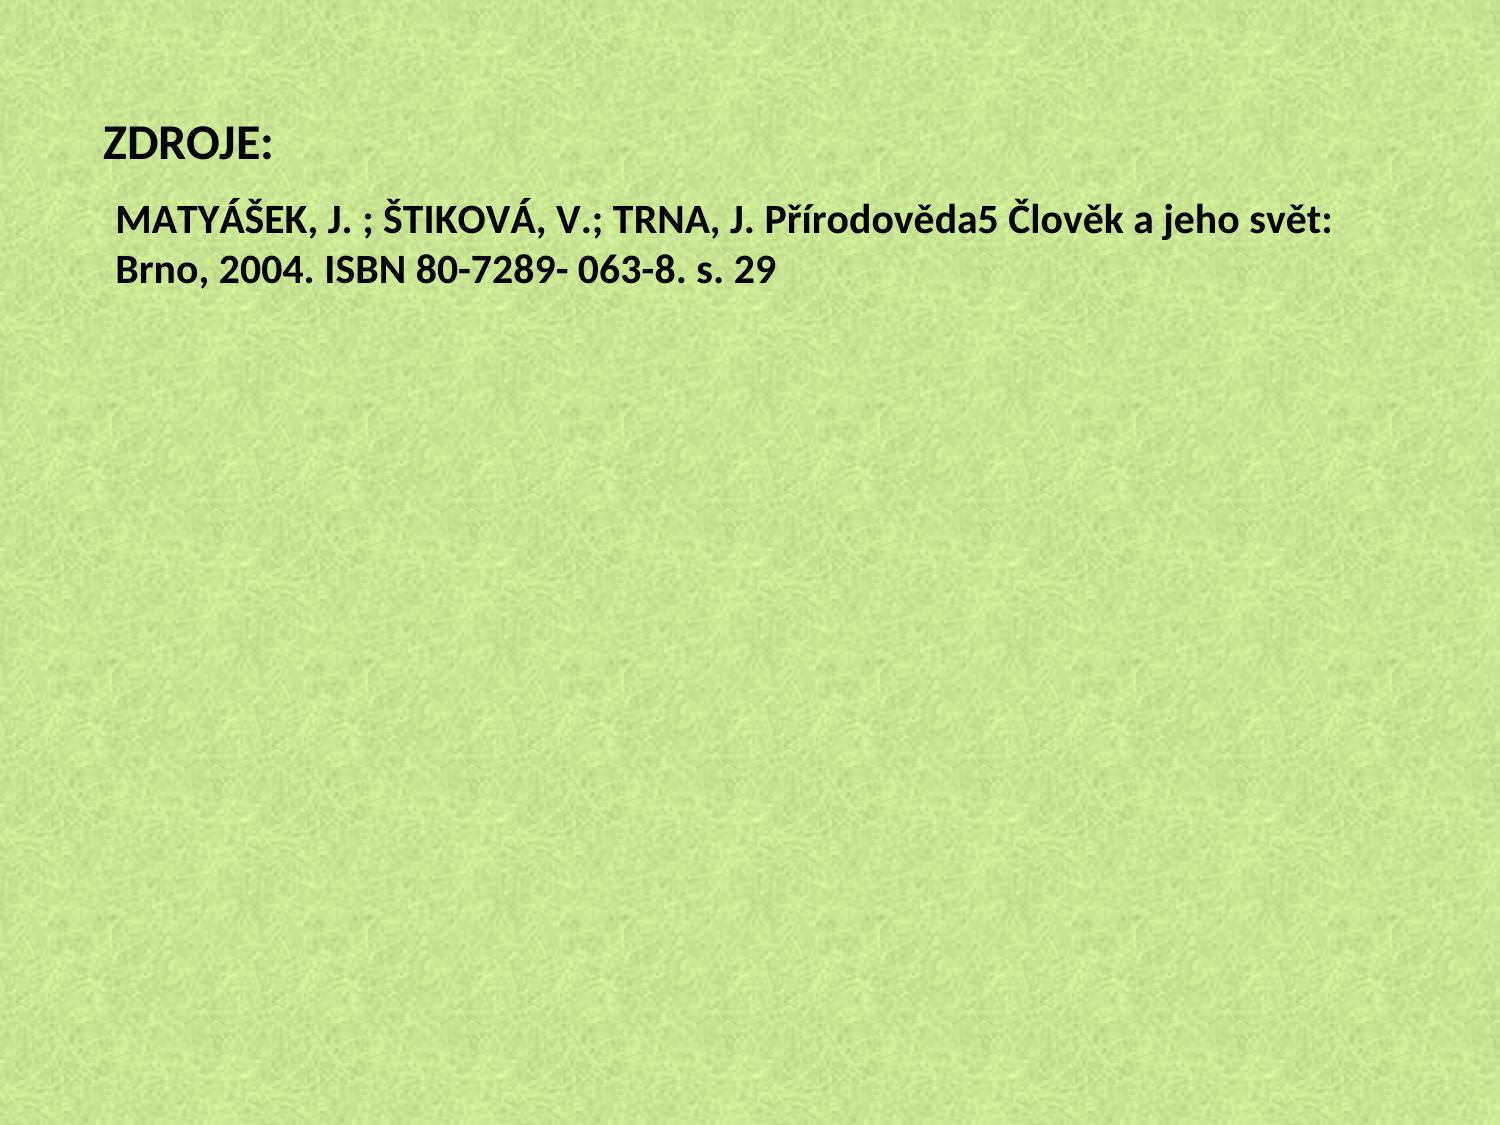

ZDROJE:
MATYÁŠEK, J. ; ŠTIKOVÁ, V.; TRNA, J. Přírodověda5 Člověk a jeho svět: Brno, 2004. ISBN 80-7289- 063-8. s. 29